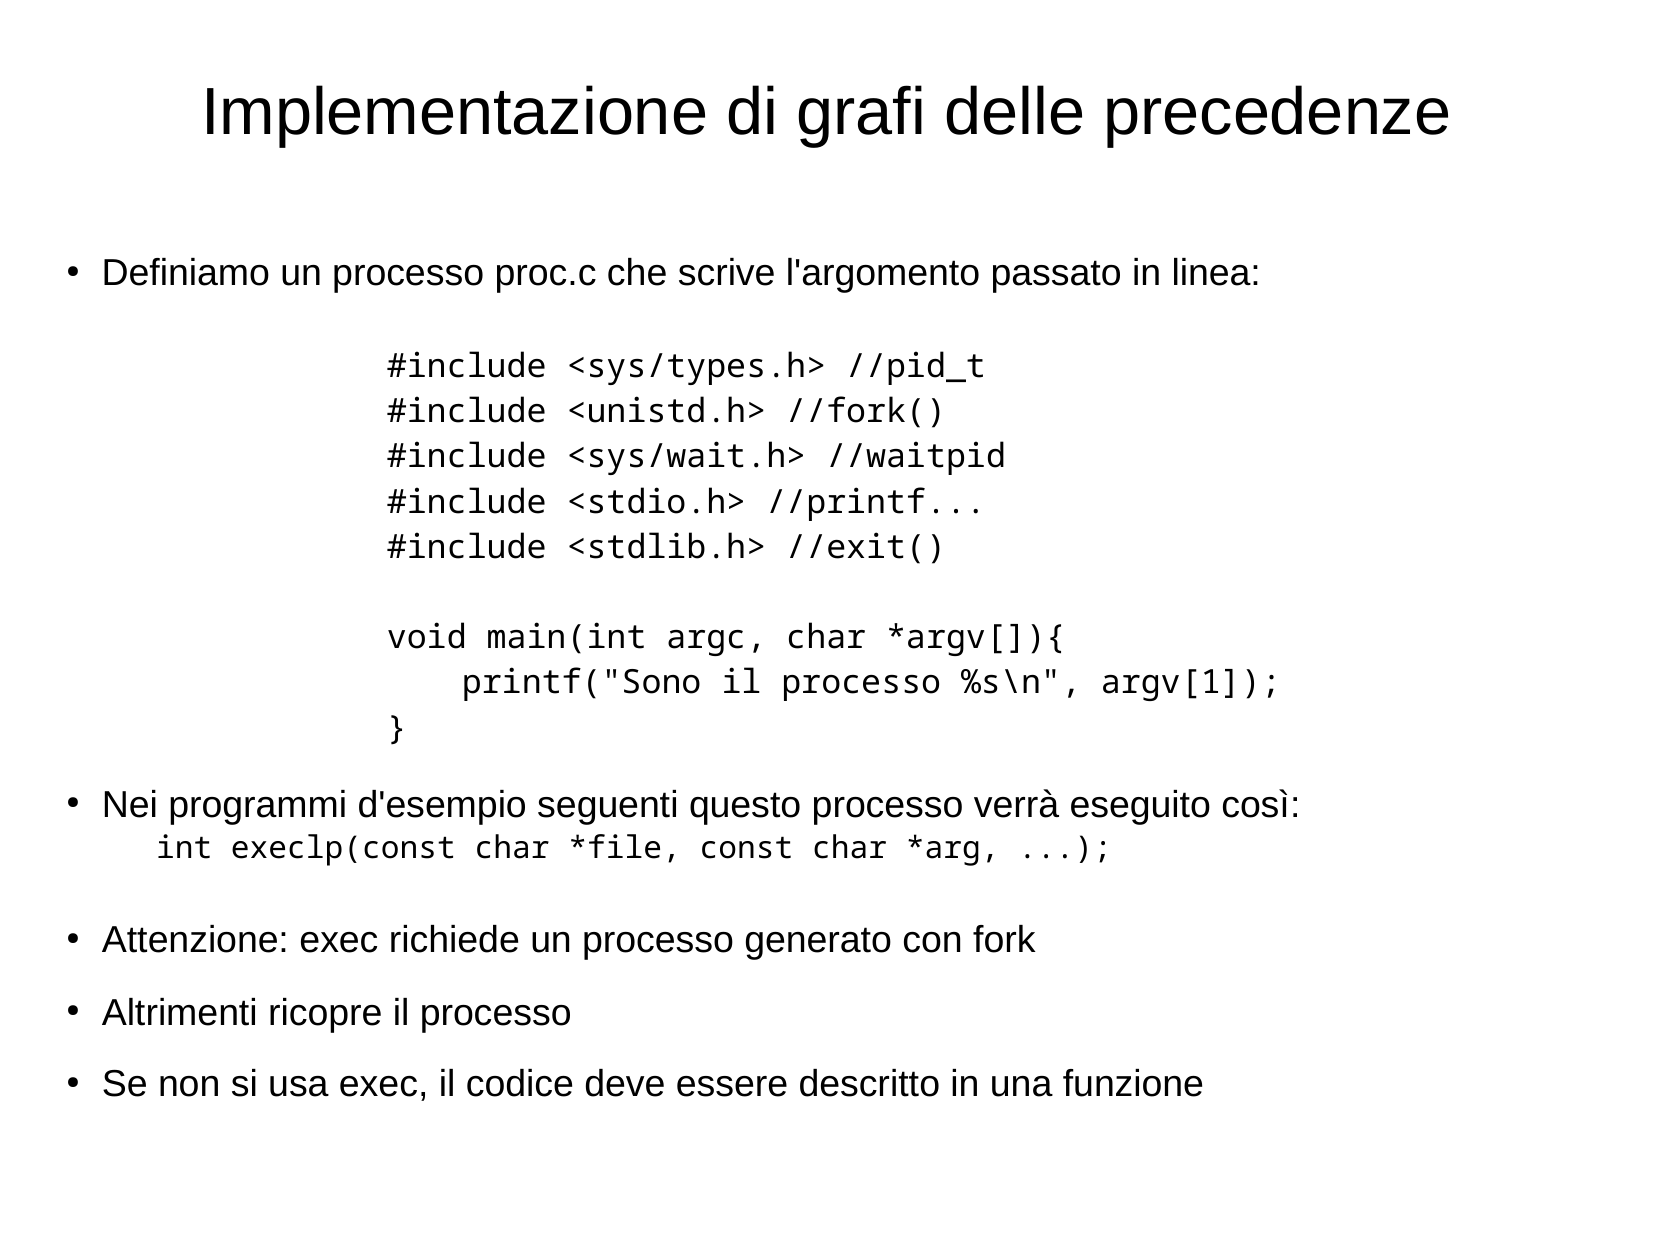

# Implementazione di grafi delle precedenze
Definiamo un processo proc.c che scrive l'argomento passato in linea:
#include <sys/types.h> //pid_t
#include <unistd.h> //fork()
#include <sys/wait.h> //waitpid
#include <stdio.h> //printf...
#include <stdlib.h> //exit()
void main(int argc, char *argv[]){
	printf("Sono il processo %s\n", argv[1]);
}
Nei programmi d'esempio seguenti questo processo verrà eseguito così:
 int execlp(const char *file, const char *arg, ...);
Attenzione: exec richiede un processo generato con fork
Altrimenti ricopre il processo
Se non si usa exec, il codice deve essere descritto in una funzione